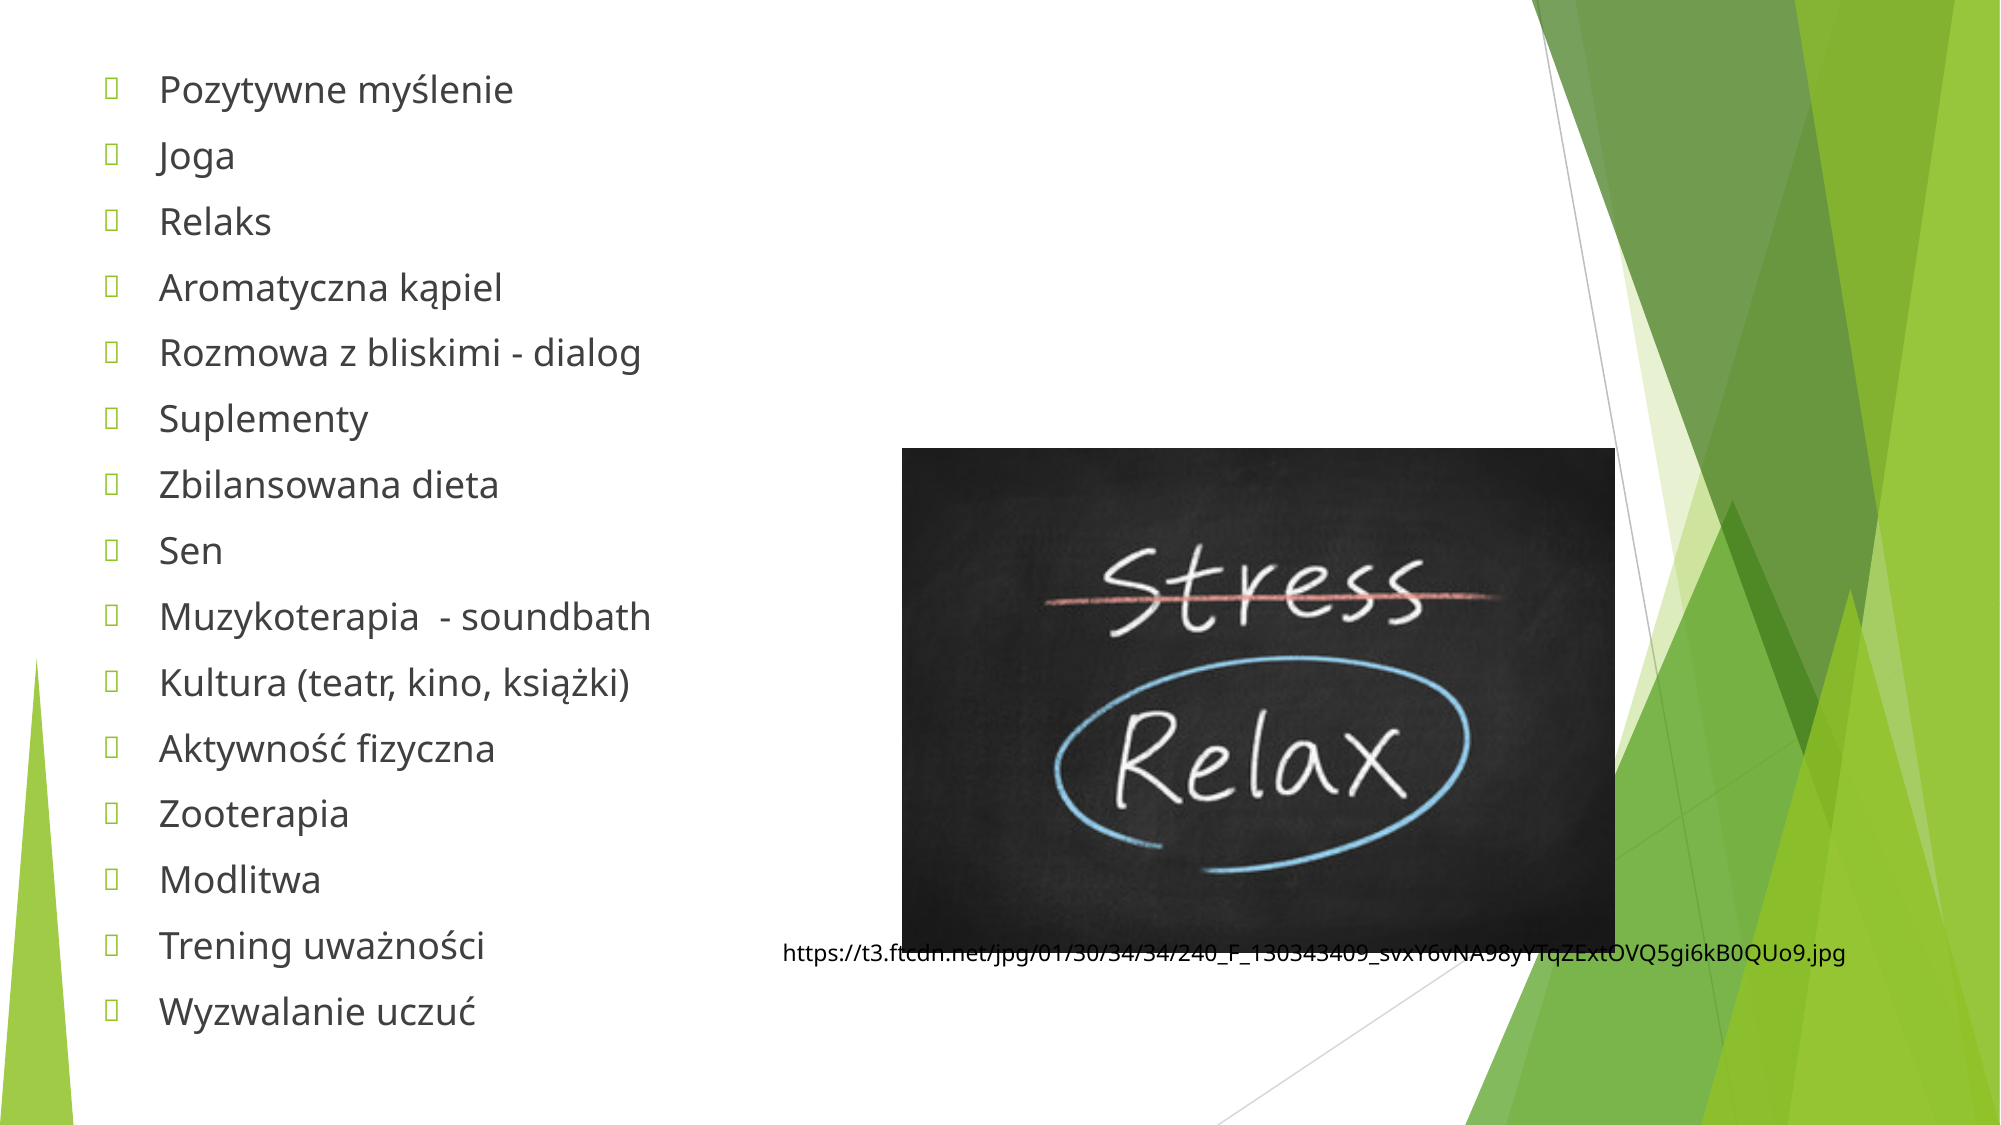

# Pozytywne myślenie
Joga
Relaks
Aromatyczna kąpiel
Rozmowa z bliskimi - dialog
Suplementy
Zbilansowana dieta
Sen
Muzykoterapia - soundbath
Kultura (teatr, kino, książki)
Aktywność fizyczna
Zooterapia
Modlitwa
Trening uważności
Wyzwalanie uczuć
https://t3.ftcdn.net/jpg/01/30/34/34/240_F_130343409_svxY6vNA98yYTqZExtOVQ5gi6kB0QUo9.jpg